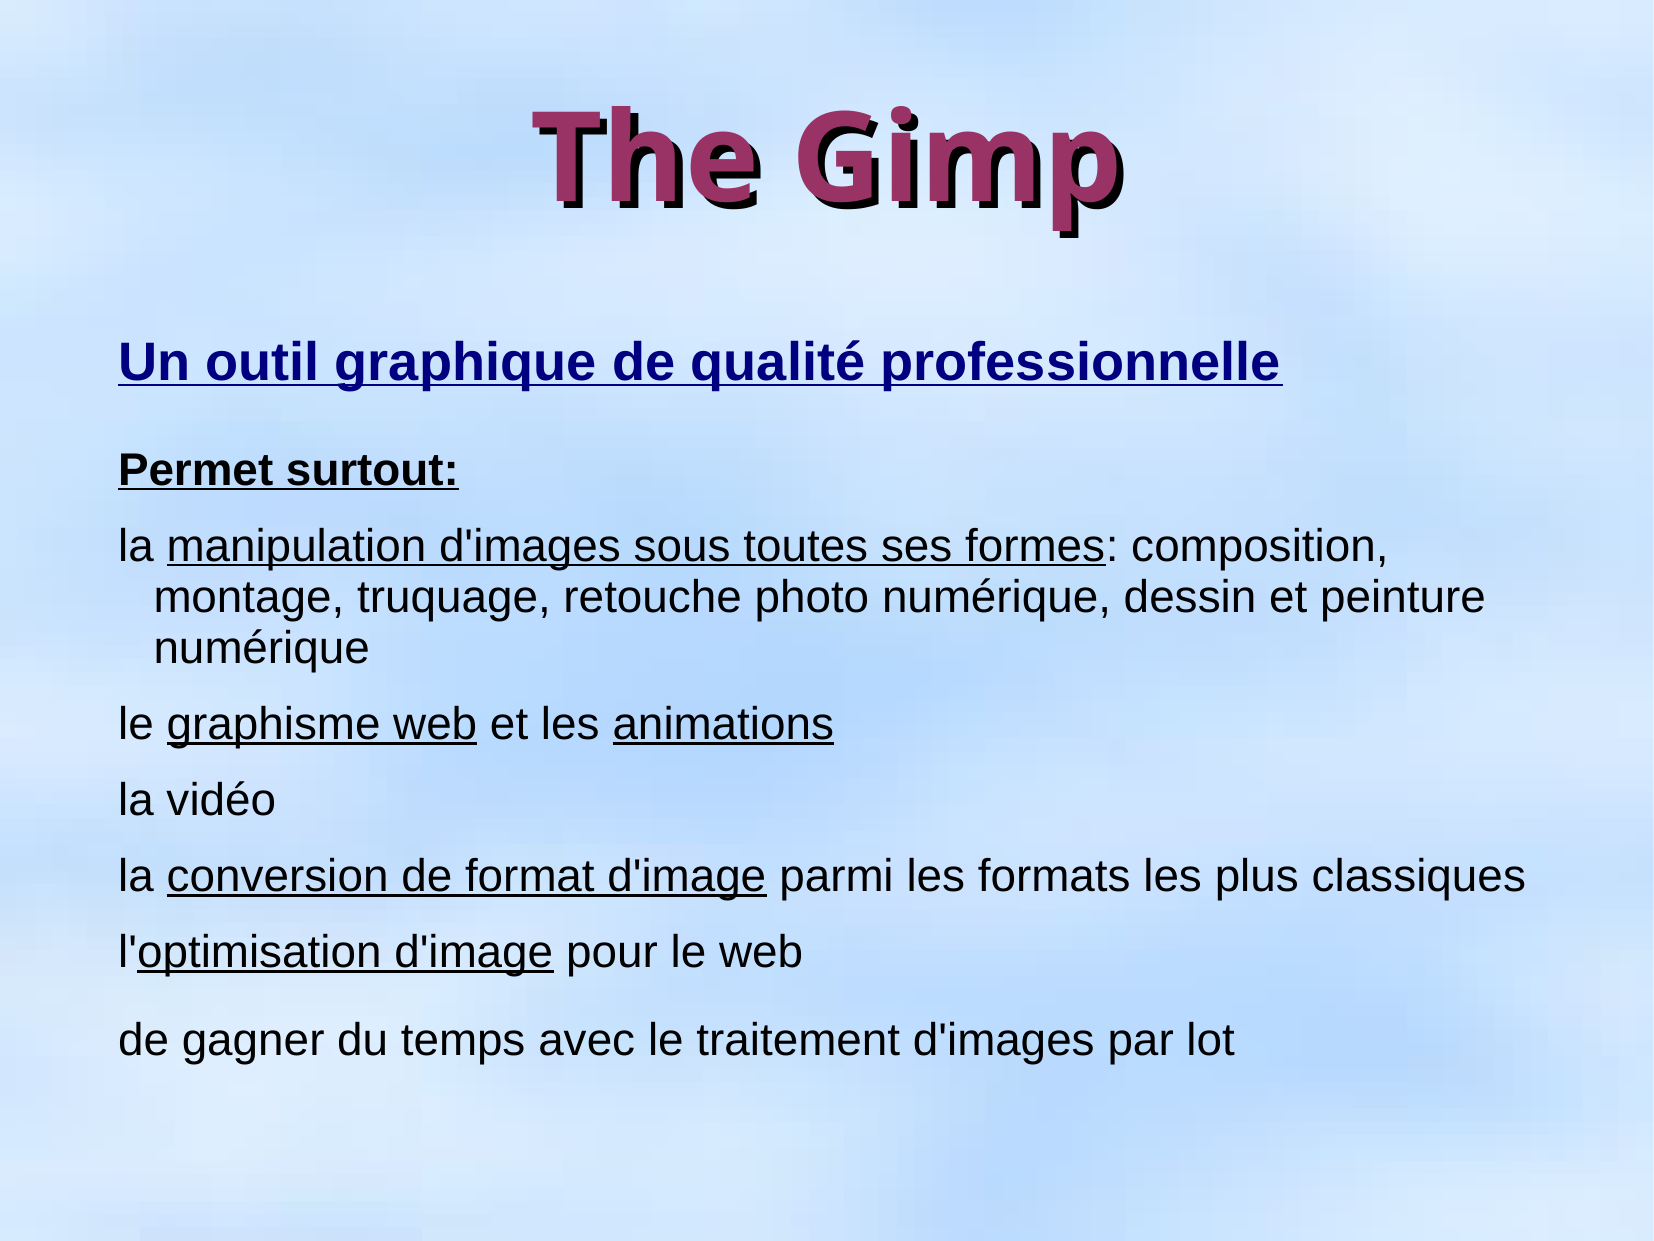

# The Gimp
Un outil graphique de qualité professionnelle
Permet surtout:
la manipulation d'images sous toutes ses formes: composition, montage, truquage, retouche photo numérique, dessin et peinture numérique
le graphisme web et les animations
la vidéo
la conversion de format d'image parmi les formats les plus classiques
l'optimisation d'image pour le web
de gagner du temps avec le traitement d'images par lot